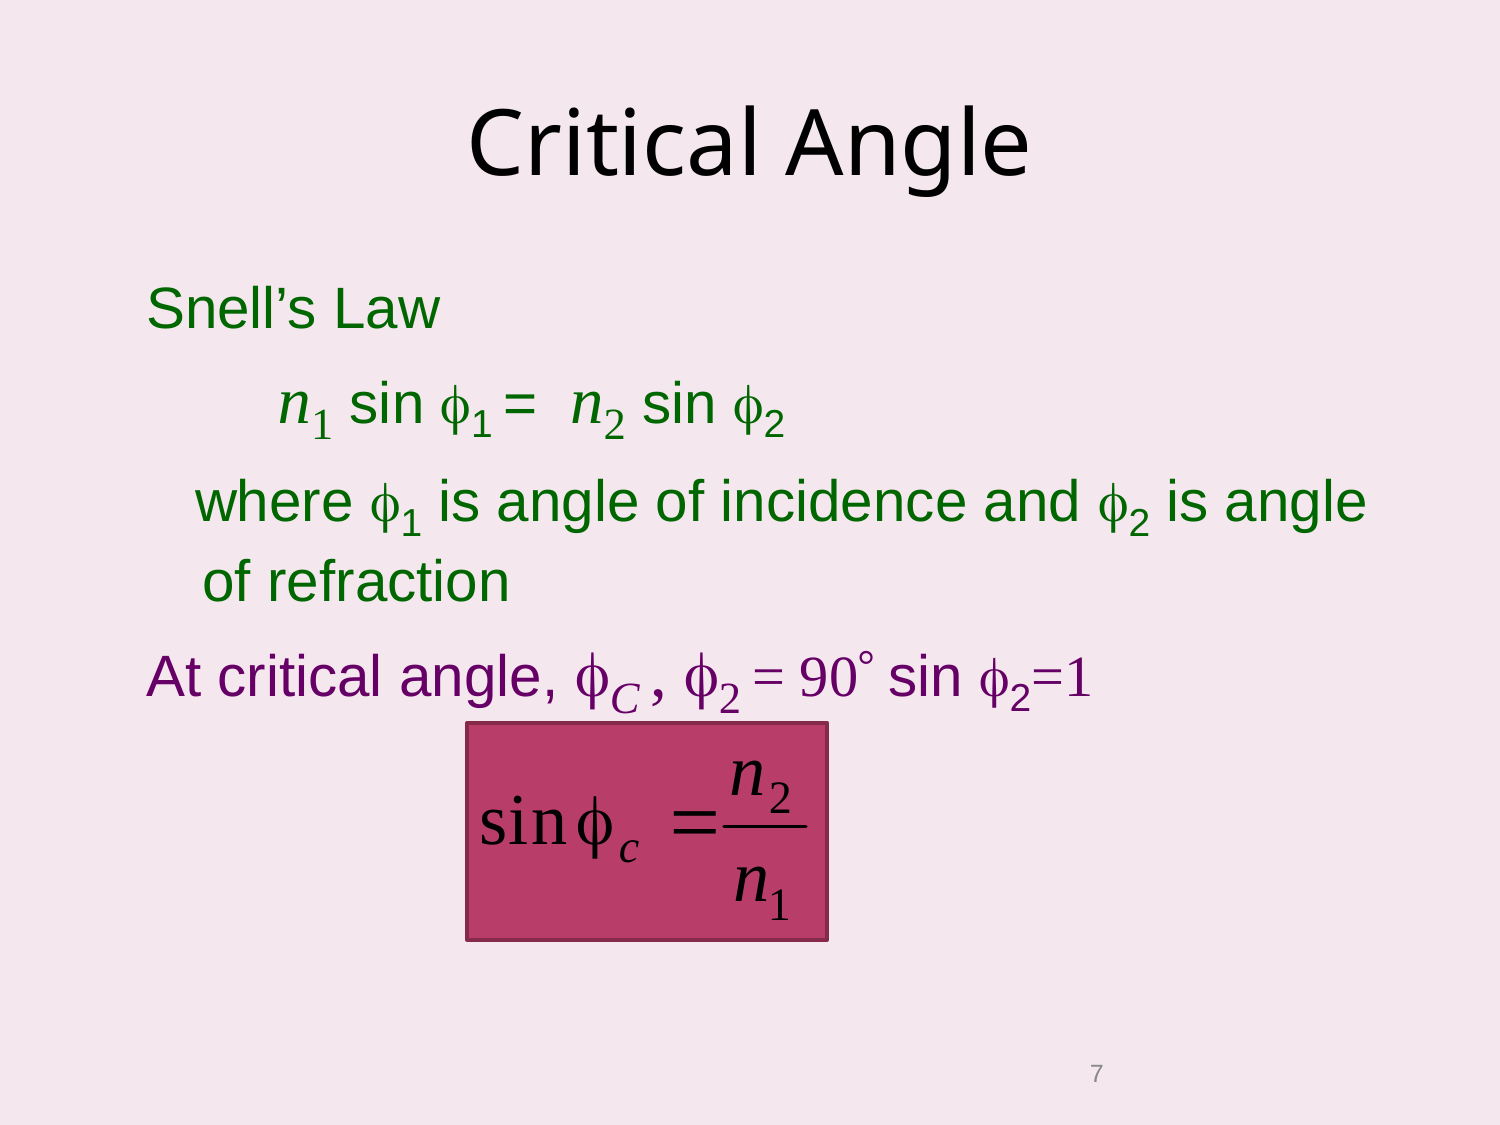

# Critical Angle
Snell’s Law
	n1 sin 1 = n2 sin 2
 where 1 is angle of incidence and 2 is angle of refraction
At critical angle, C , 2 = 90 sin 2=1
7